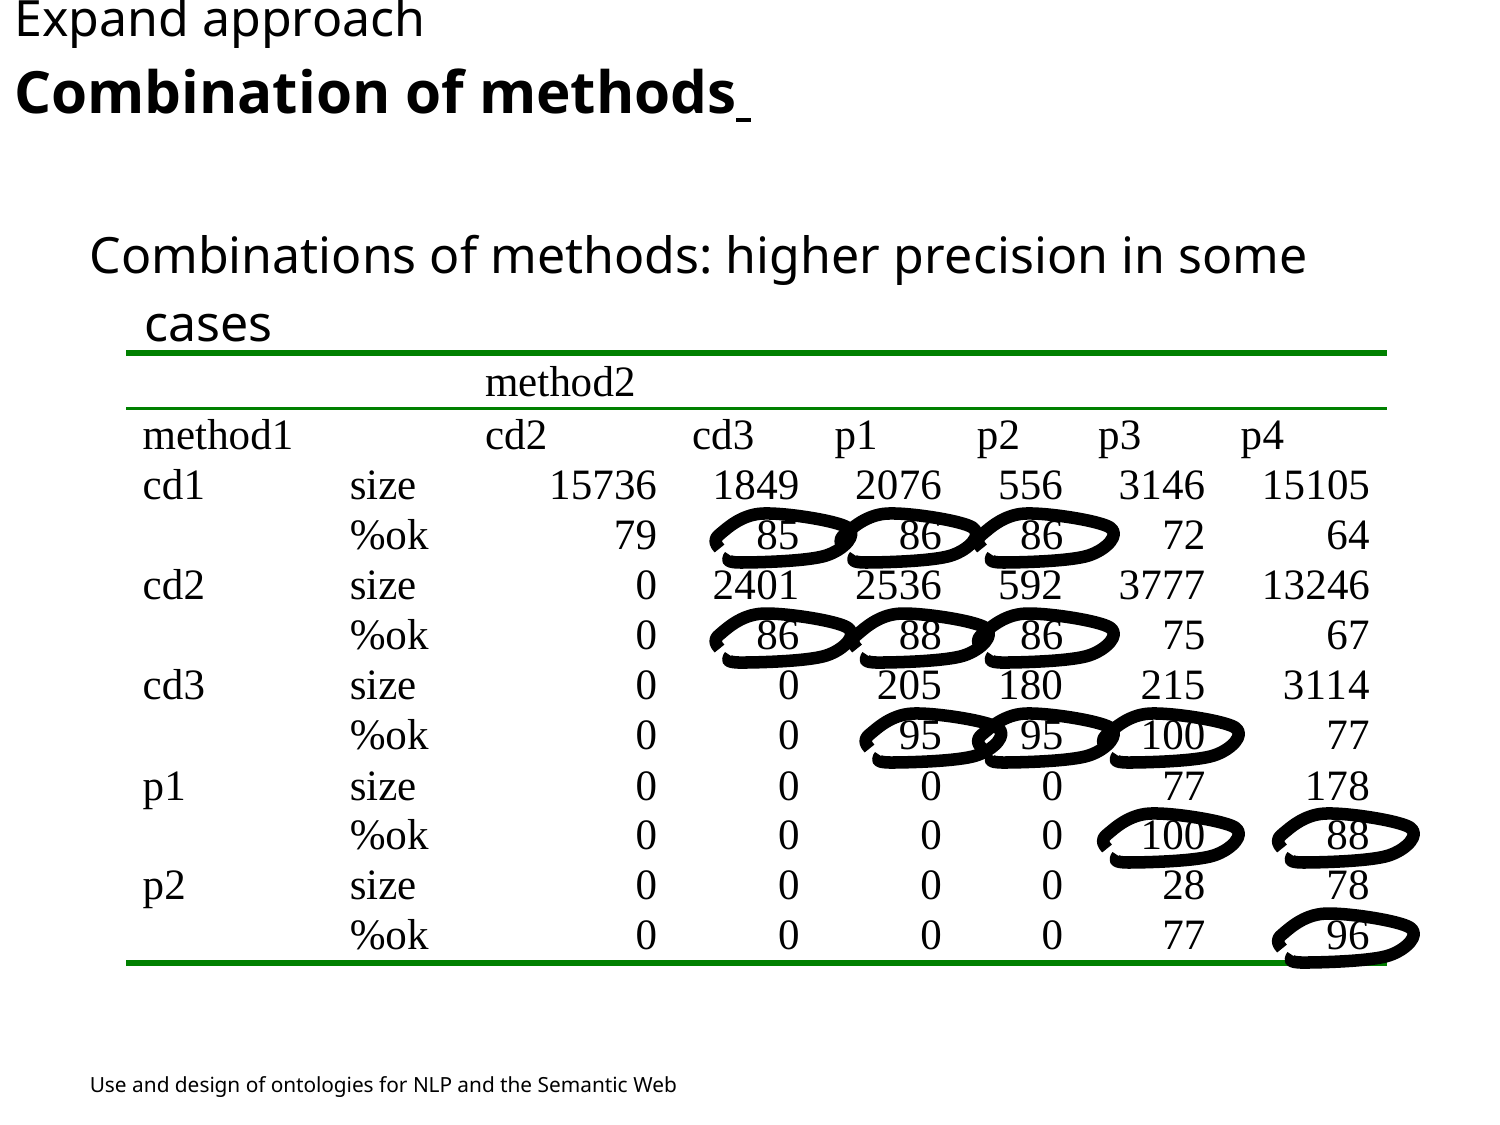

Expand approach
Combination of methods
# Combinations of methods: higher precision in some cases